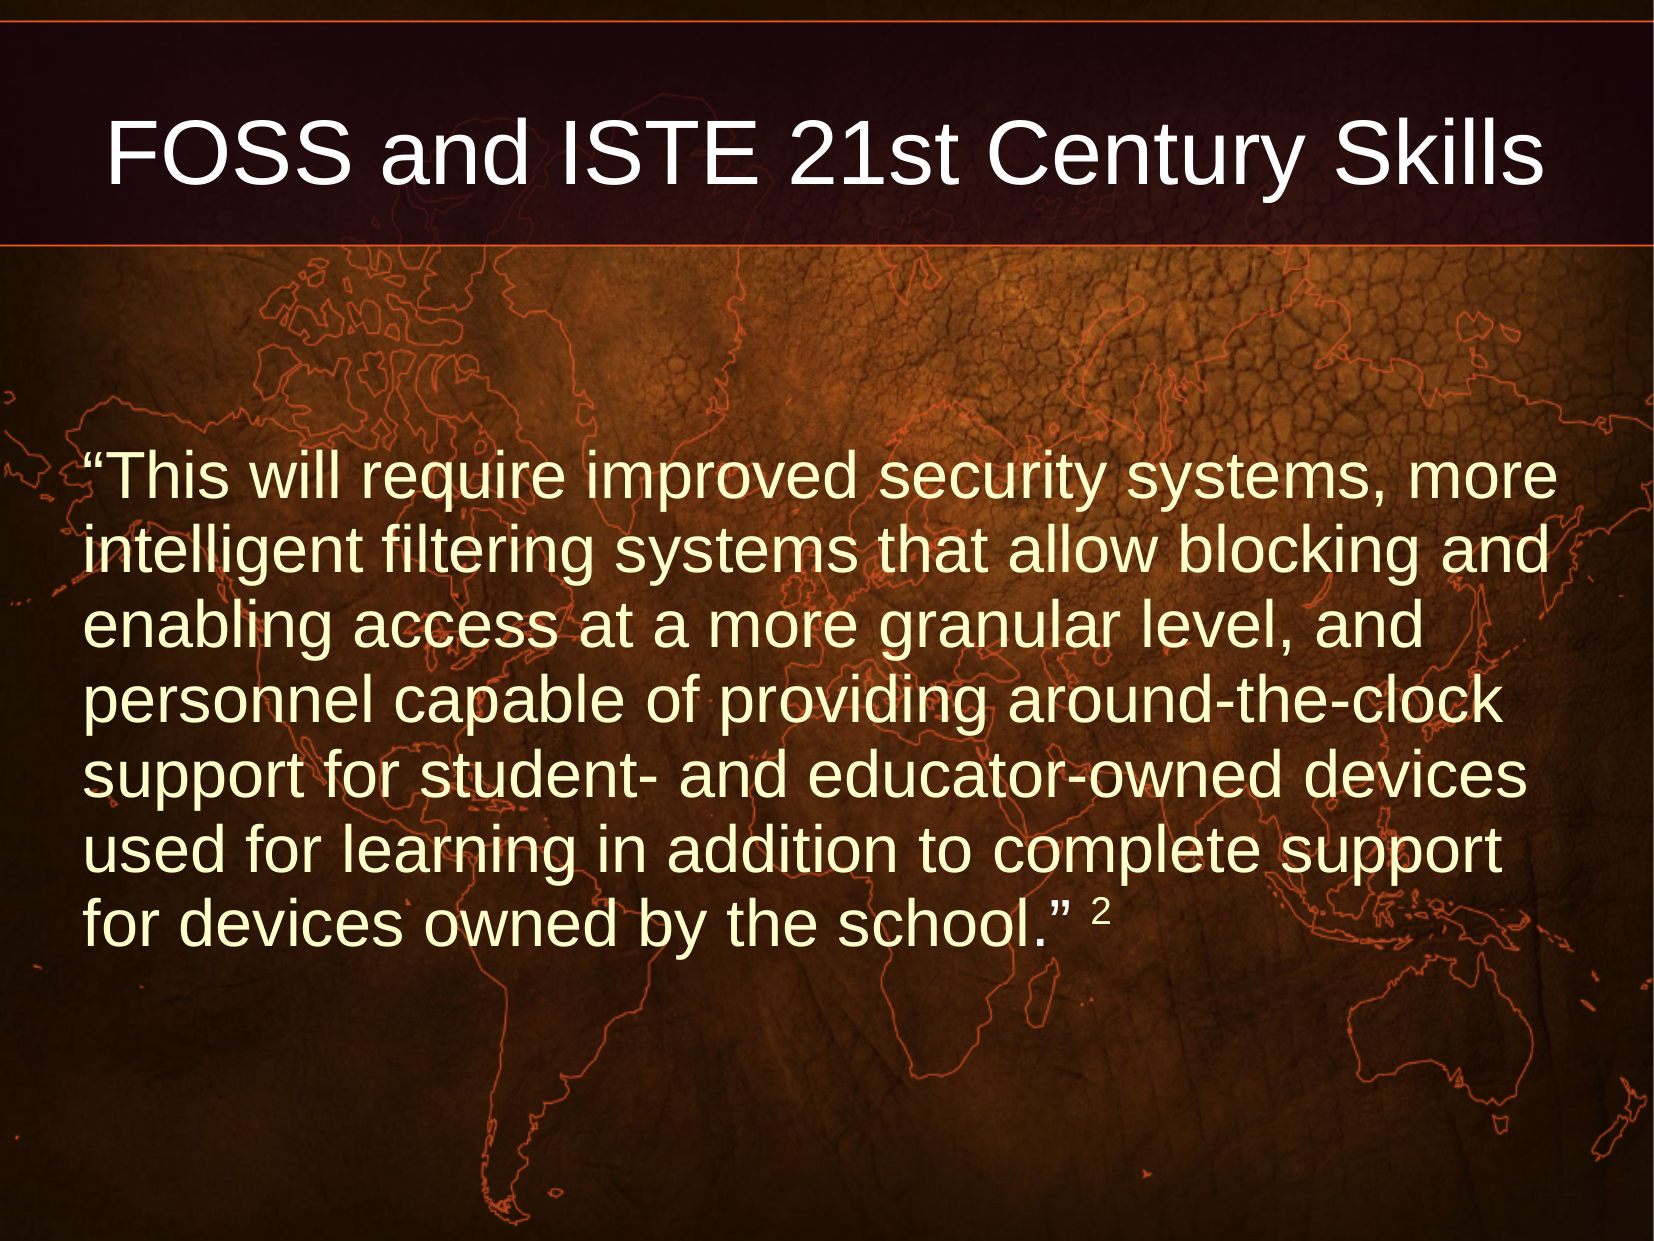

# FOSS and ISTE 21st Century Skills
“This will require improved security systems, more intelligent filtering systems that allow blocking and enabling access at a more granular level, and personnel capable of providing around-the-clock support for student- and educator-owned devices used for learning in addition to complete support
for devices owned by the school.” 2